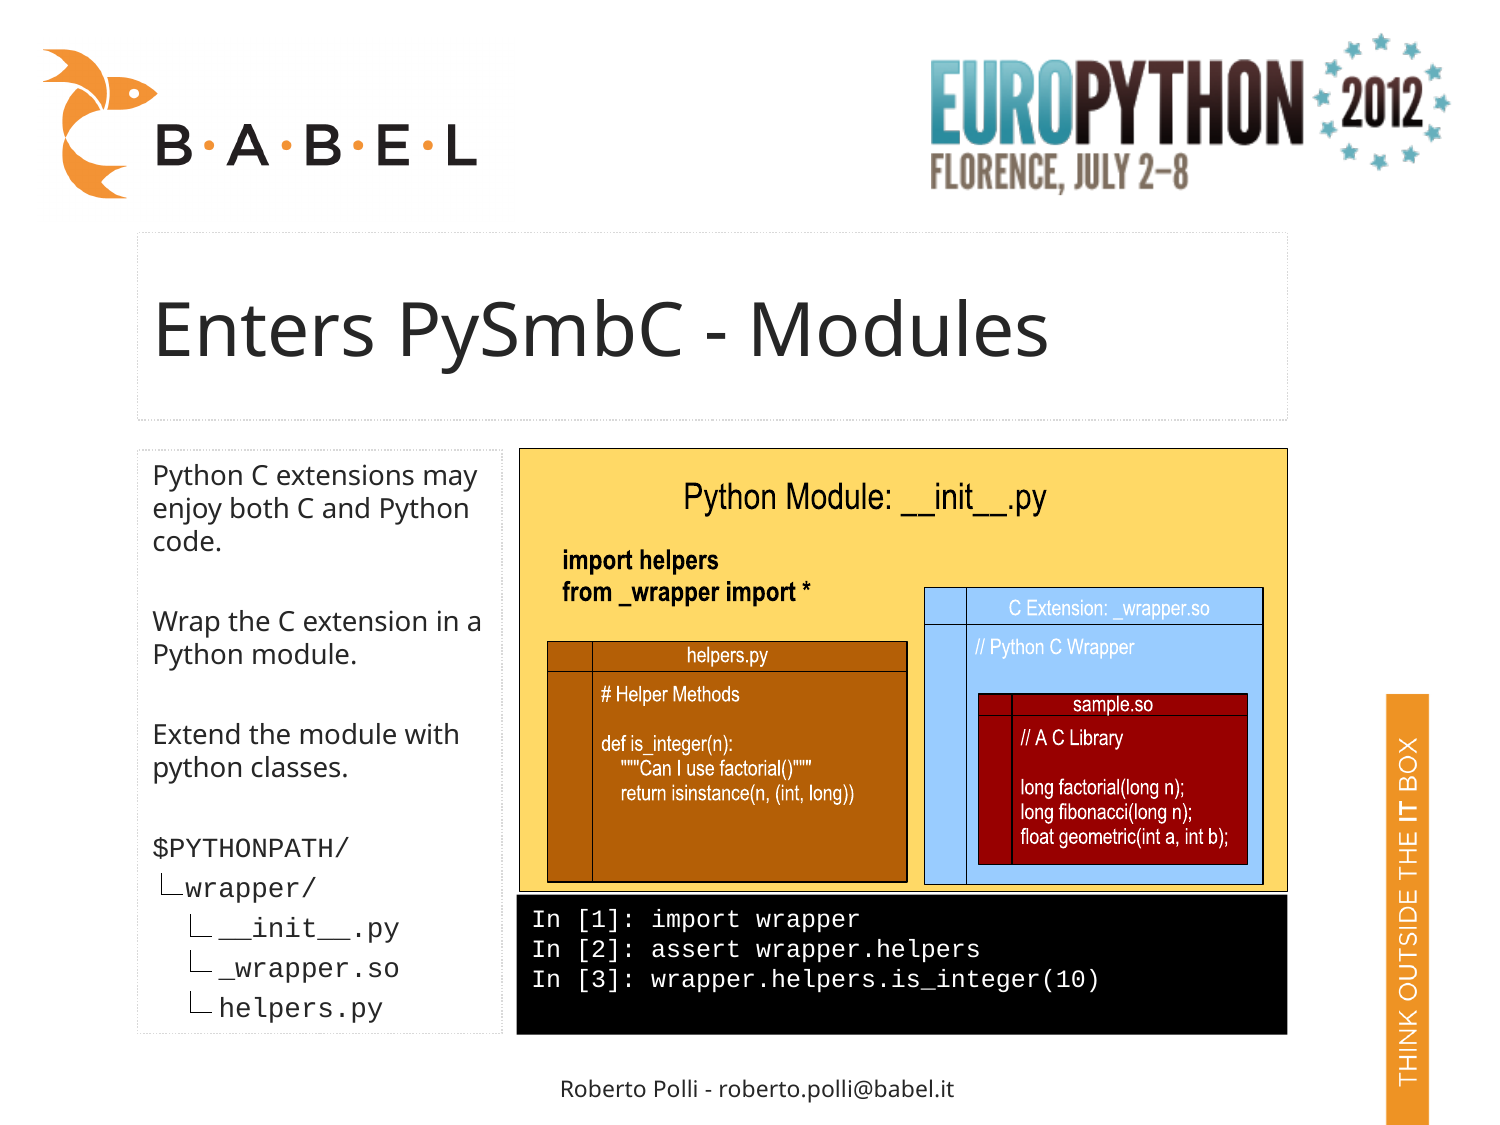

# Enters PySmbC - Modules
Python C extensions may enjoy both C and Python code.
Wrap the C extension in a Python module.
Extend the module with python classes.
$PYTHONPATH/
 wrapper/
 __init__.py
 _wrapper.so
 helpers.py
In [1]: import wrapper
In [2]: assert wrapper.helpers
In [3]: wrapper.helpers.is_integer(10)